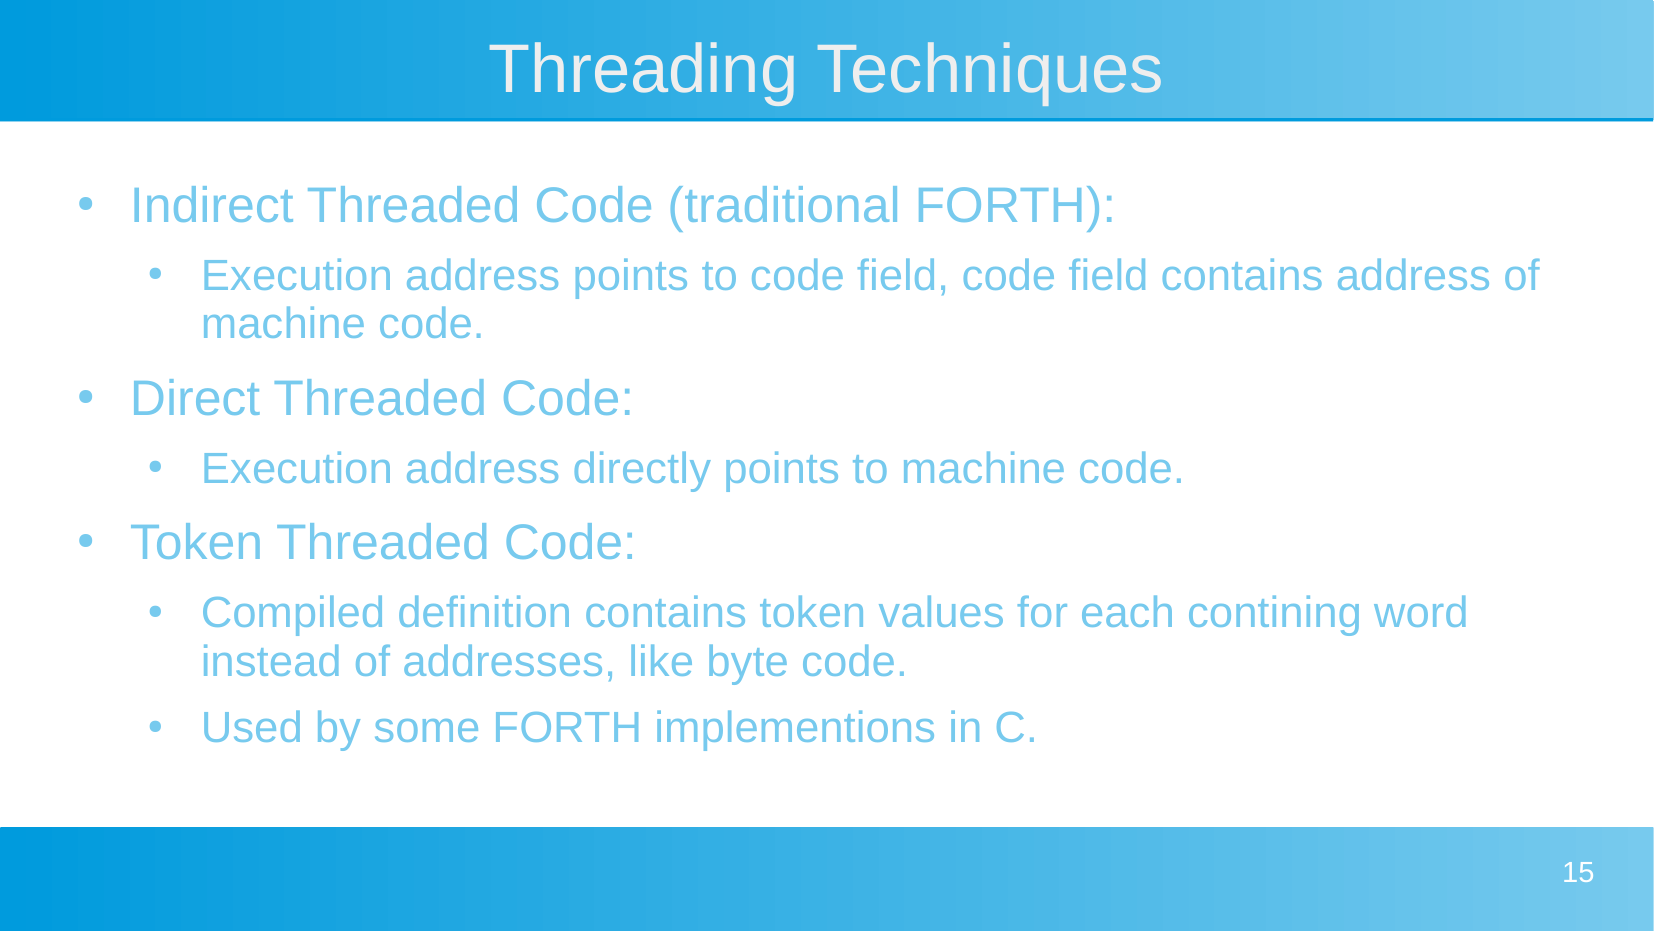

# Threading Techniques
Indirect Threaded Code (traditional FORTH):
Execution address points to code field, code field contains address of machine code.
Direct Threaded Code:
Execution address directly points to machine code.
Token Threaded Code:
Compiled definition contains token values for each contining word instead of addresses, like byte code.
Used by some FORTH implementions in C.
15